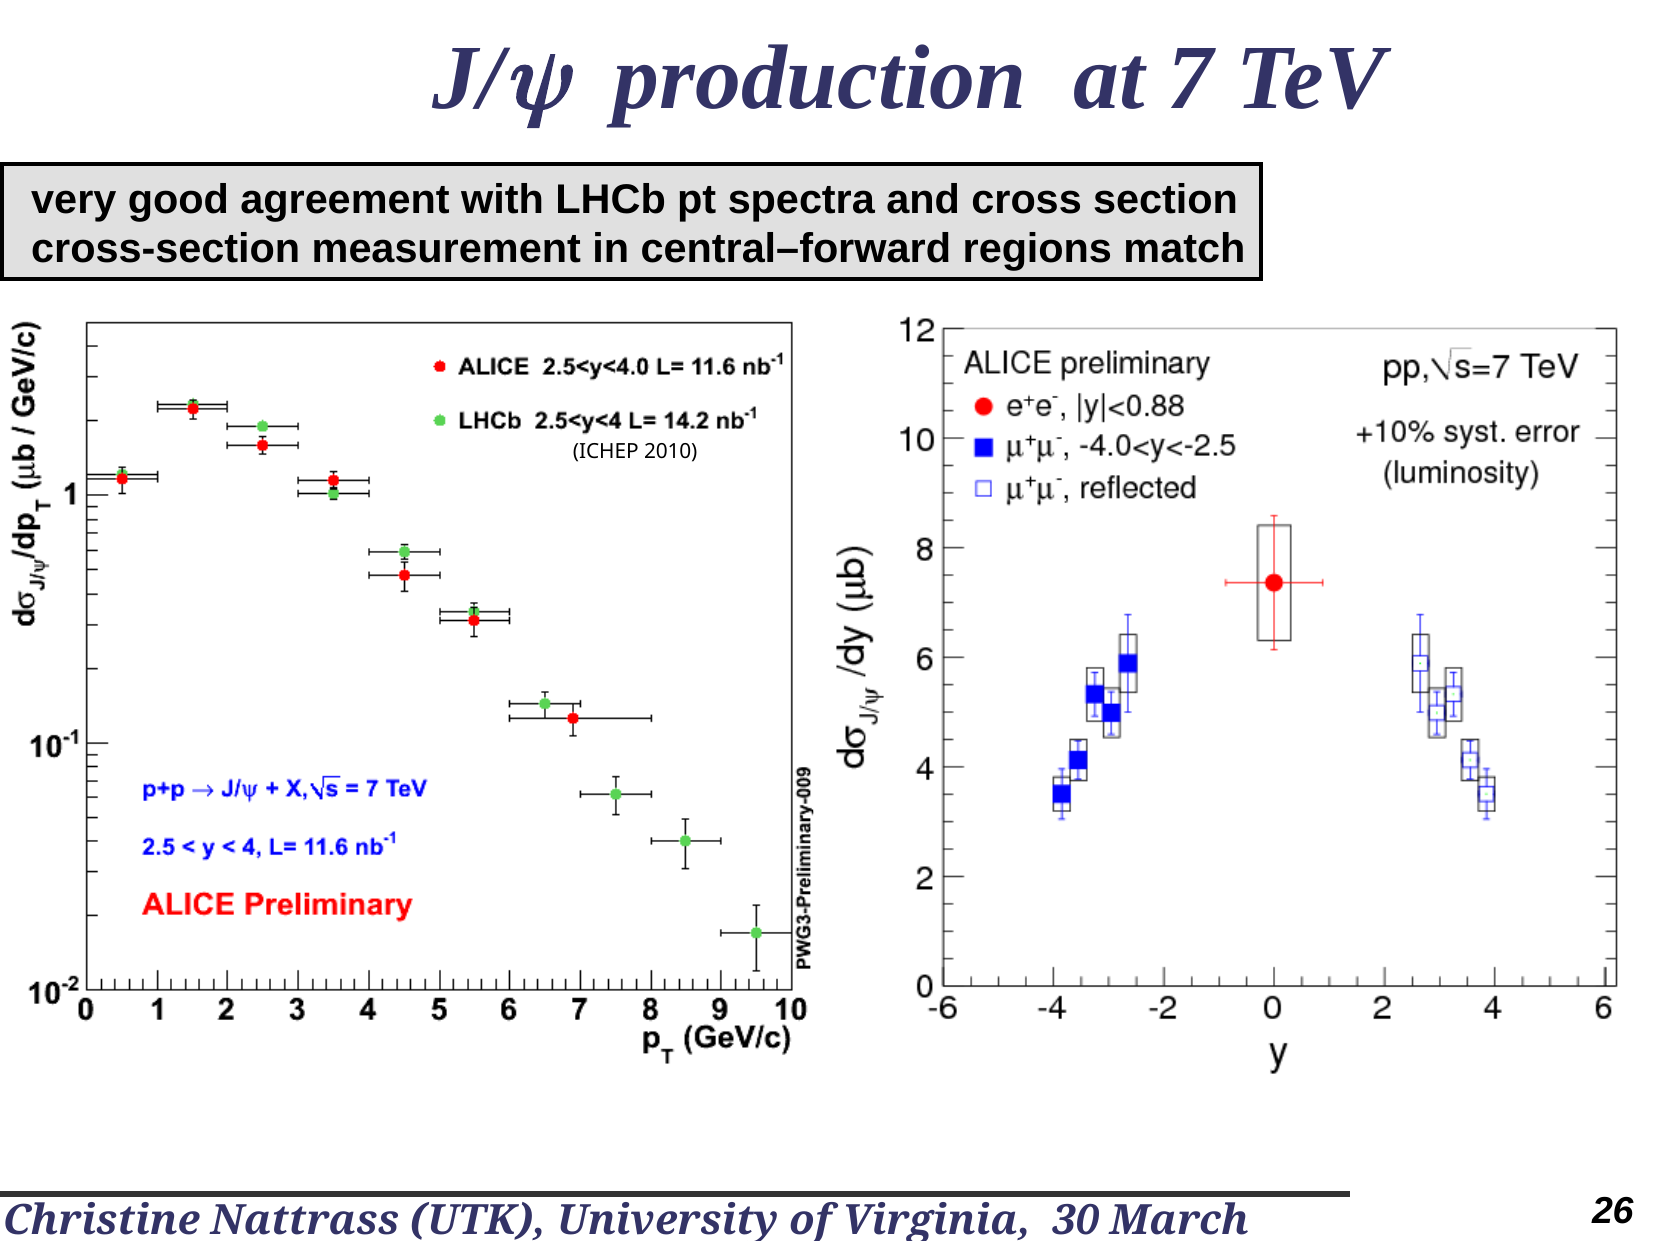

# J/productionat 7 TeV
very good agreement with LHCb pt spectra and cross section
cross-section measurement in central–forward regions match
(ICHEP 2010)
26